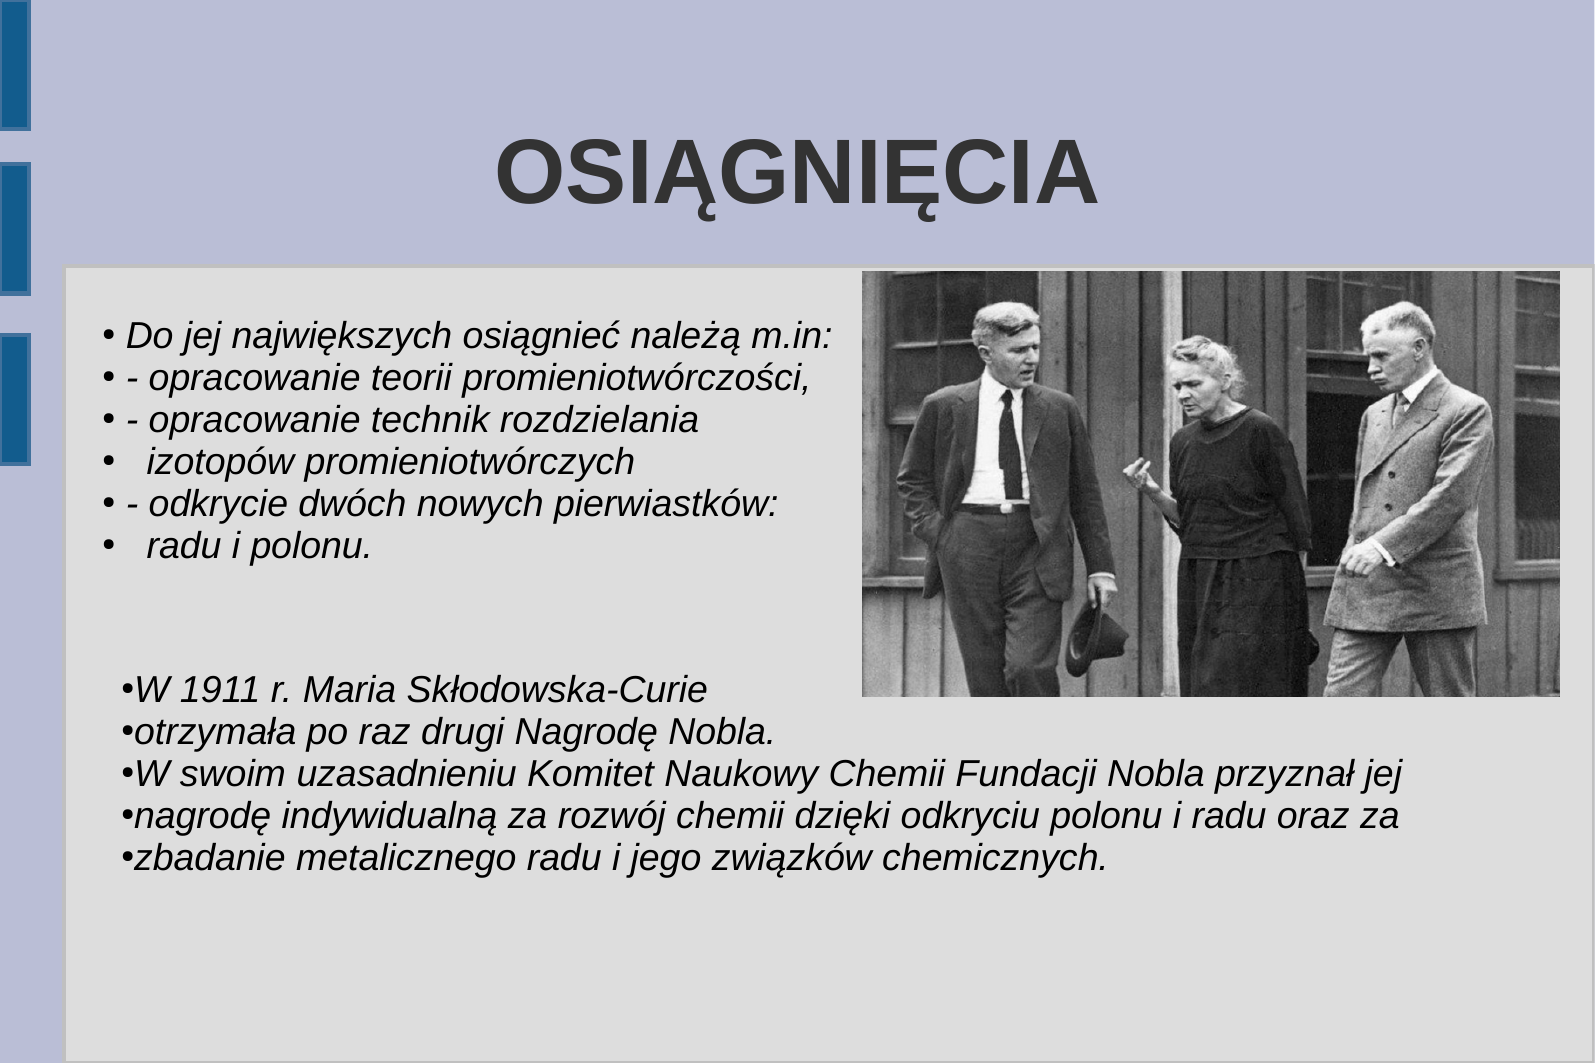

# OSIĄGNIĘCIA
 Do jej największych osiągnieć należą m.in:
 - opracowanie teorii promieniotwórczości,
 - opracowanie technik rozdzielania
 izotopów promieniotwórczych
 - odkrycie dwóch nowych pierwiastków:
 radu i polonu.
W 1911 r. Maria Skłodowska-Curie
otrzymała po raz drugi Nagrodę Nobla.
W swoim uzasadnieniu Komitet Naukowy Chemii Fundacji Nobla przyznał jej
nagrodę indywidualną za rozwój chemii dzięki odkryciu polonu i radu oraz za
zbadanie metalicznego radu i jego związków chemicznych.